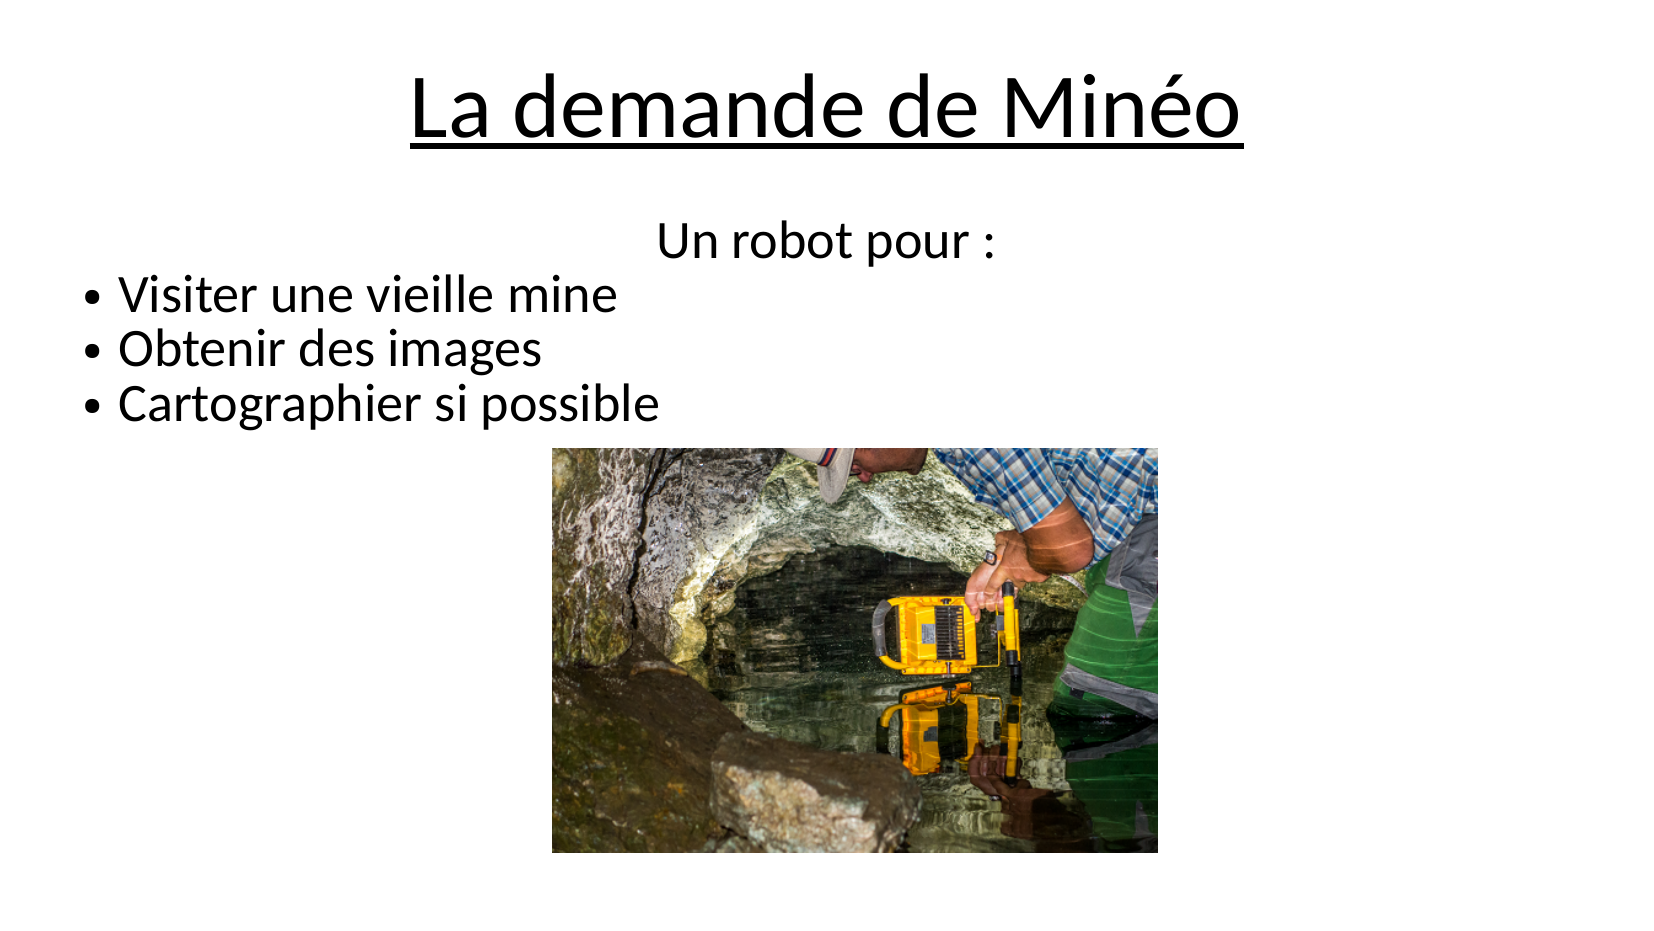

# La demande de Minéo
Un robot pour :
Visiter une vieille mine
Obtenir des images
Cartographier si possible